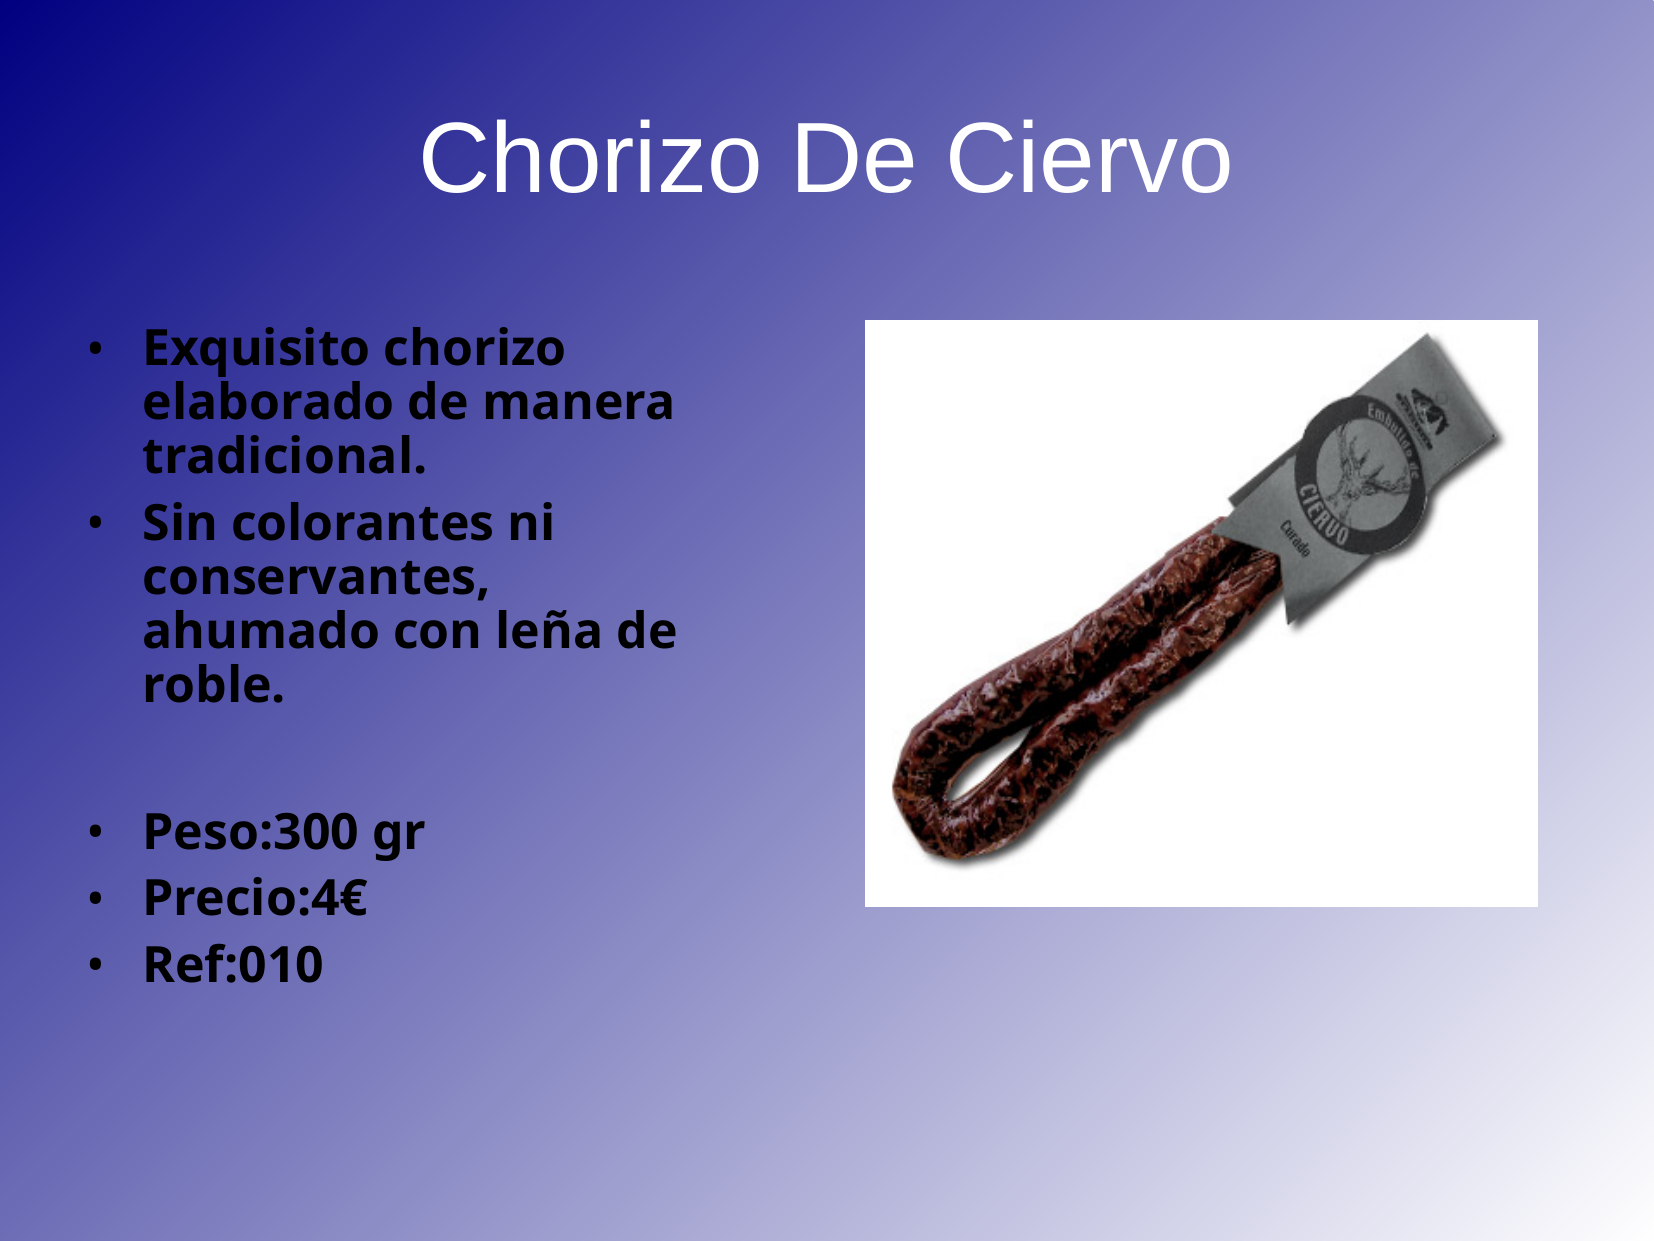

# Chorizo De Ciervo
Exquisito chorizo elaborado de manera tradicional.
Sin colorantes ni conservantes,
ahumado con leña de roble.
Peso:300 gr
Precio:4€
Ref:010